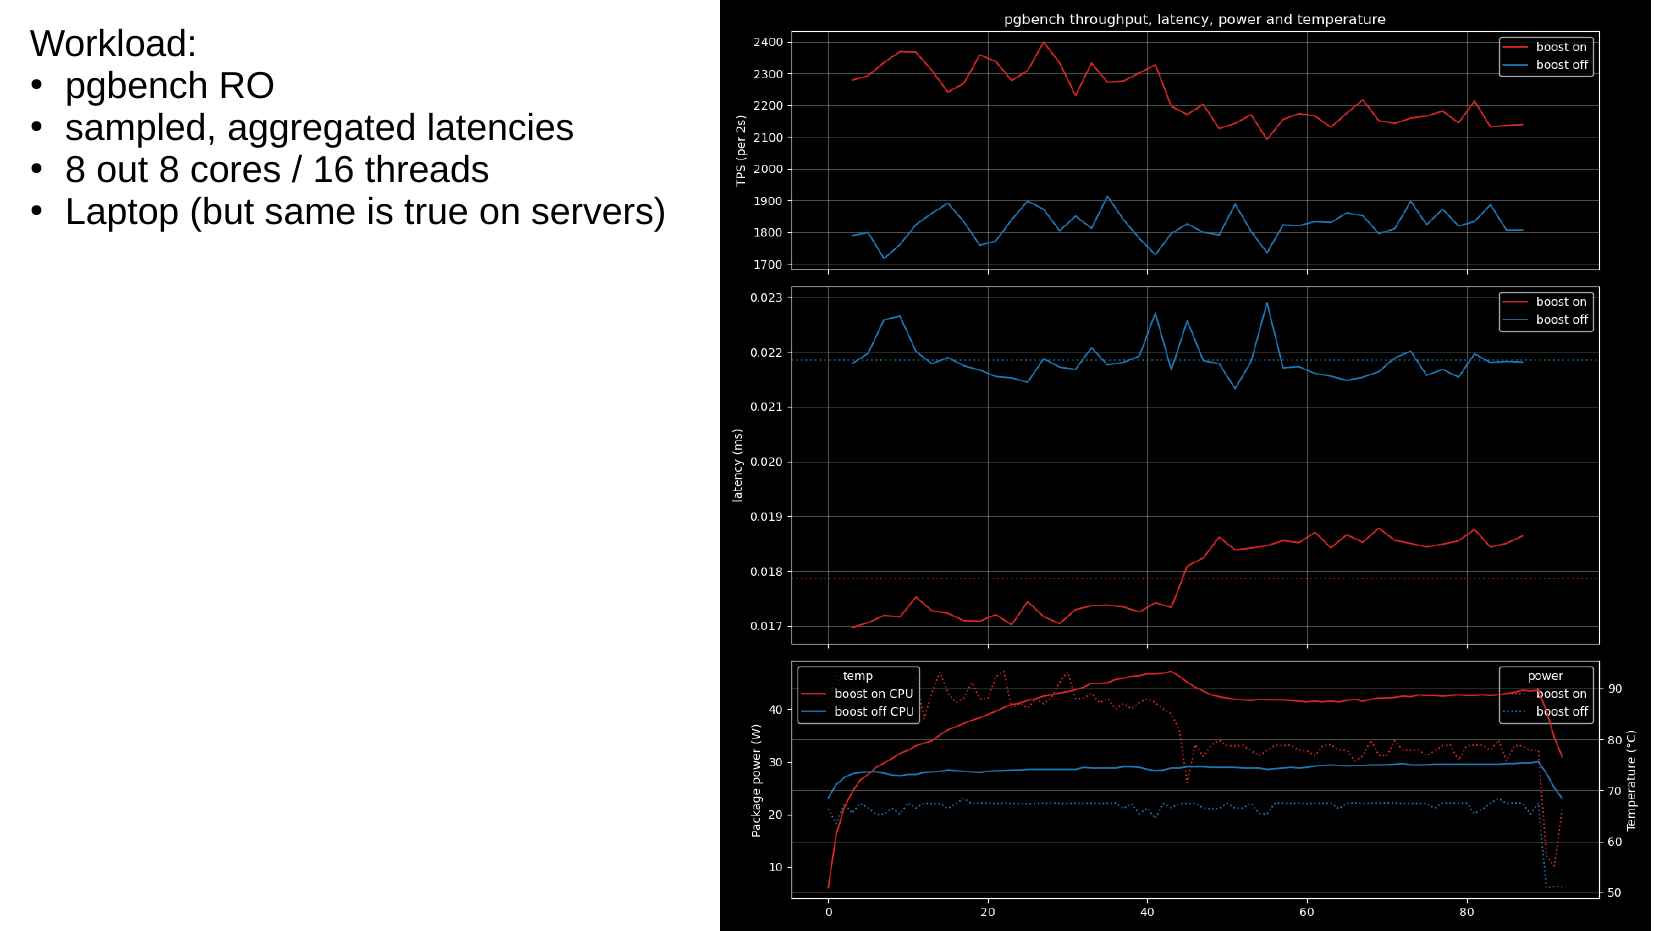

Workload:
pgbench RO
sampled, aggregated latencies
8 out 8 cores / 16 threads
Laptop (but same is true on servers)